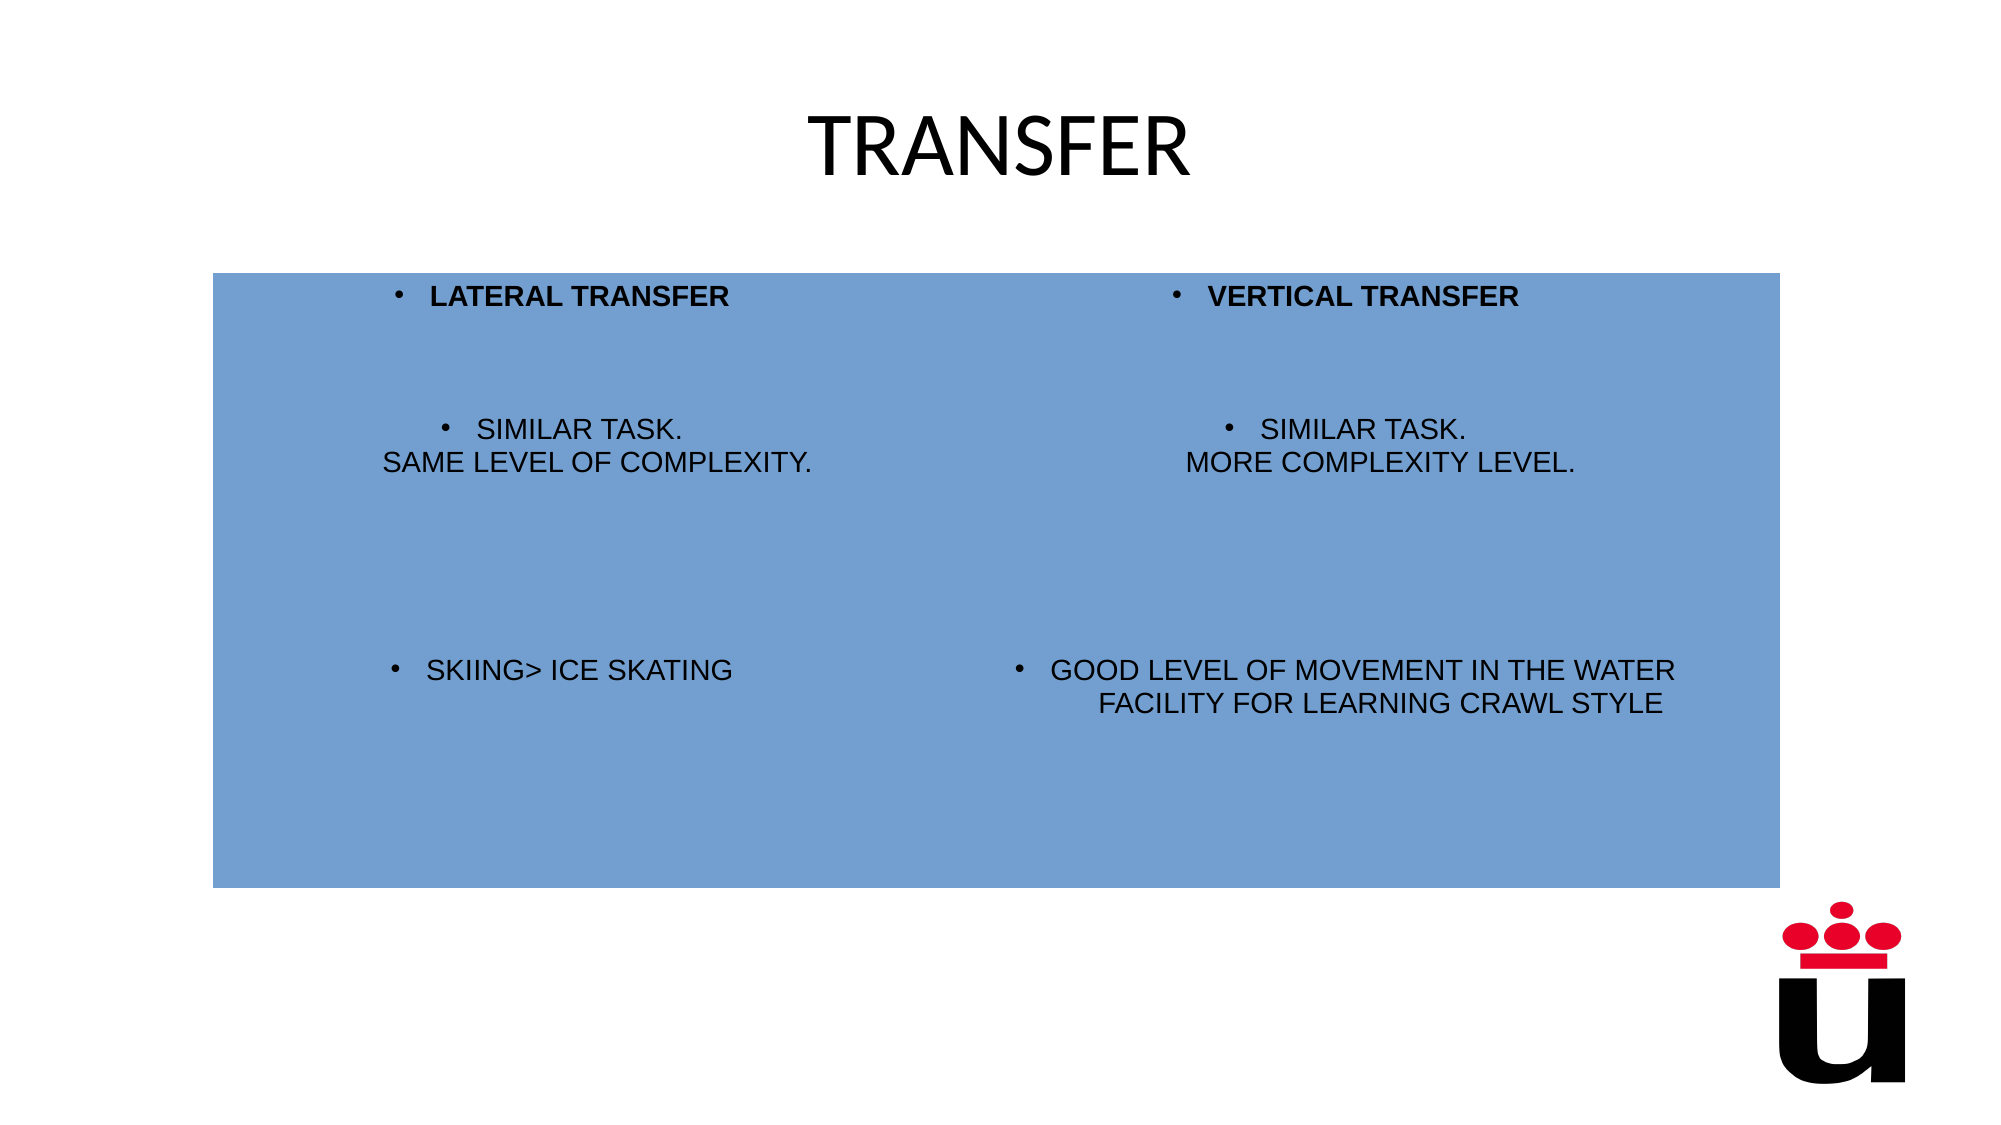

TRANSFER
| LATERAL TRANSFER | VERTICAL TRANSFER |
| --- | --- |
| SIMILAR TASK. SAME LEVEL OF COMPLEXITY. | SIMILAR TASK. MORE COMPLEXITY LEVEL. |
| SKIING> ICE SKATING | GOOD LEVEL OF MOVEMENT IN THE WATER FACILITY FOR LEARNING CRAWL STYLE |